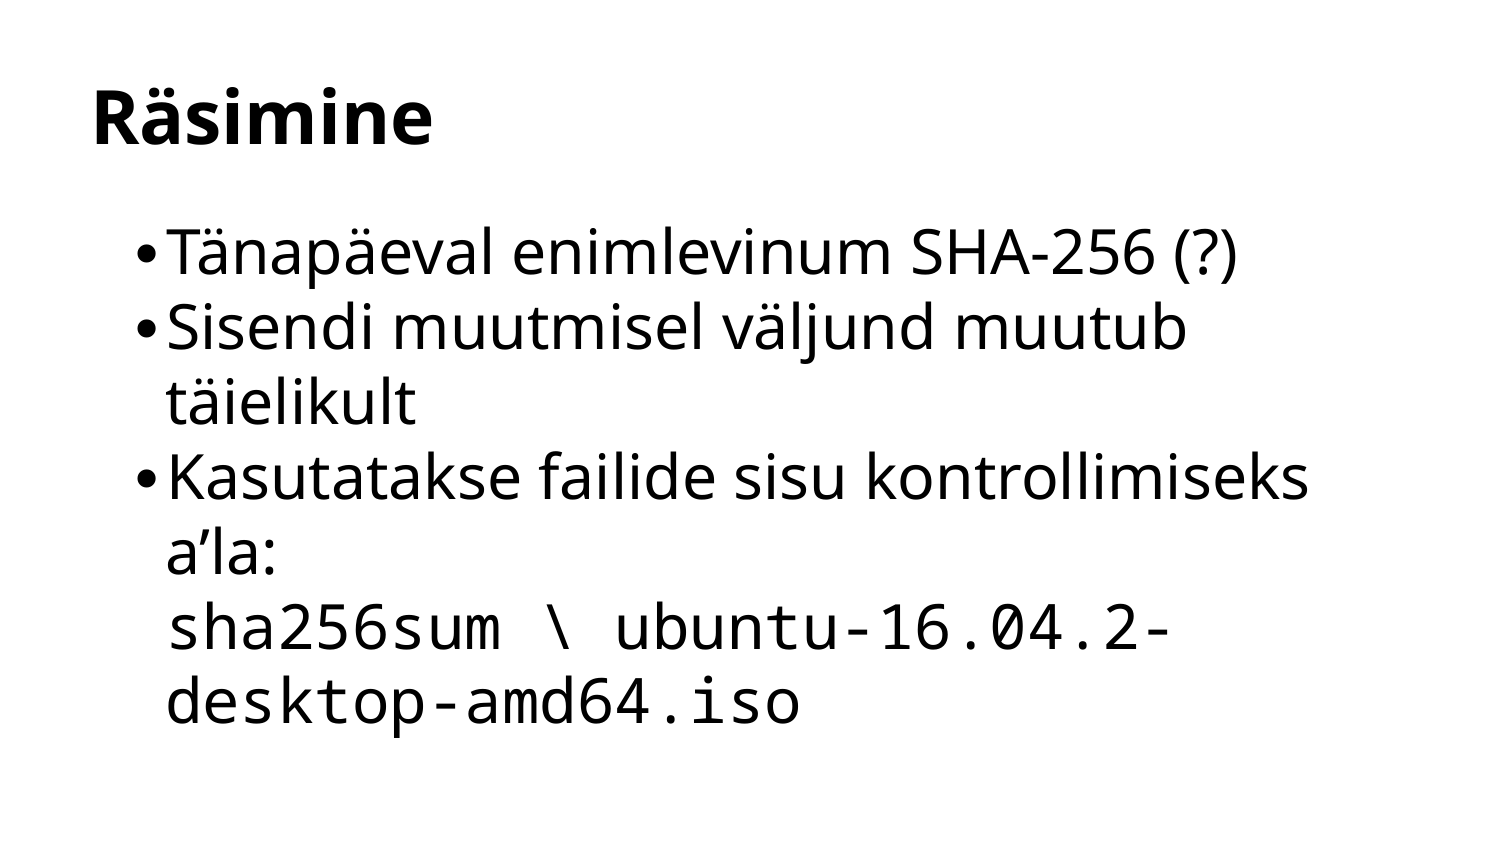

# Räsimine
Tänapäeval enimlevinum SHA-256 (?)
Sisendi muutmisel väljund muutub täielikult
Kasutatakse failide sisu kontrollimiseks a’la:
sha256sum \ ubuntu-16.04.2-desktop-amd64.iso